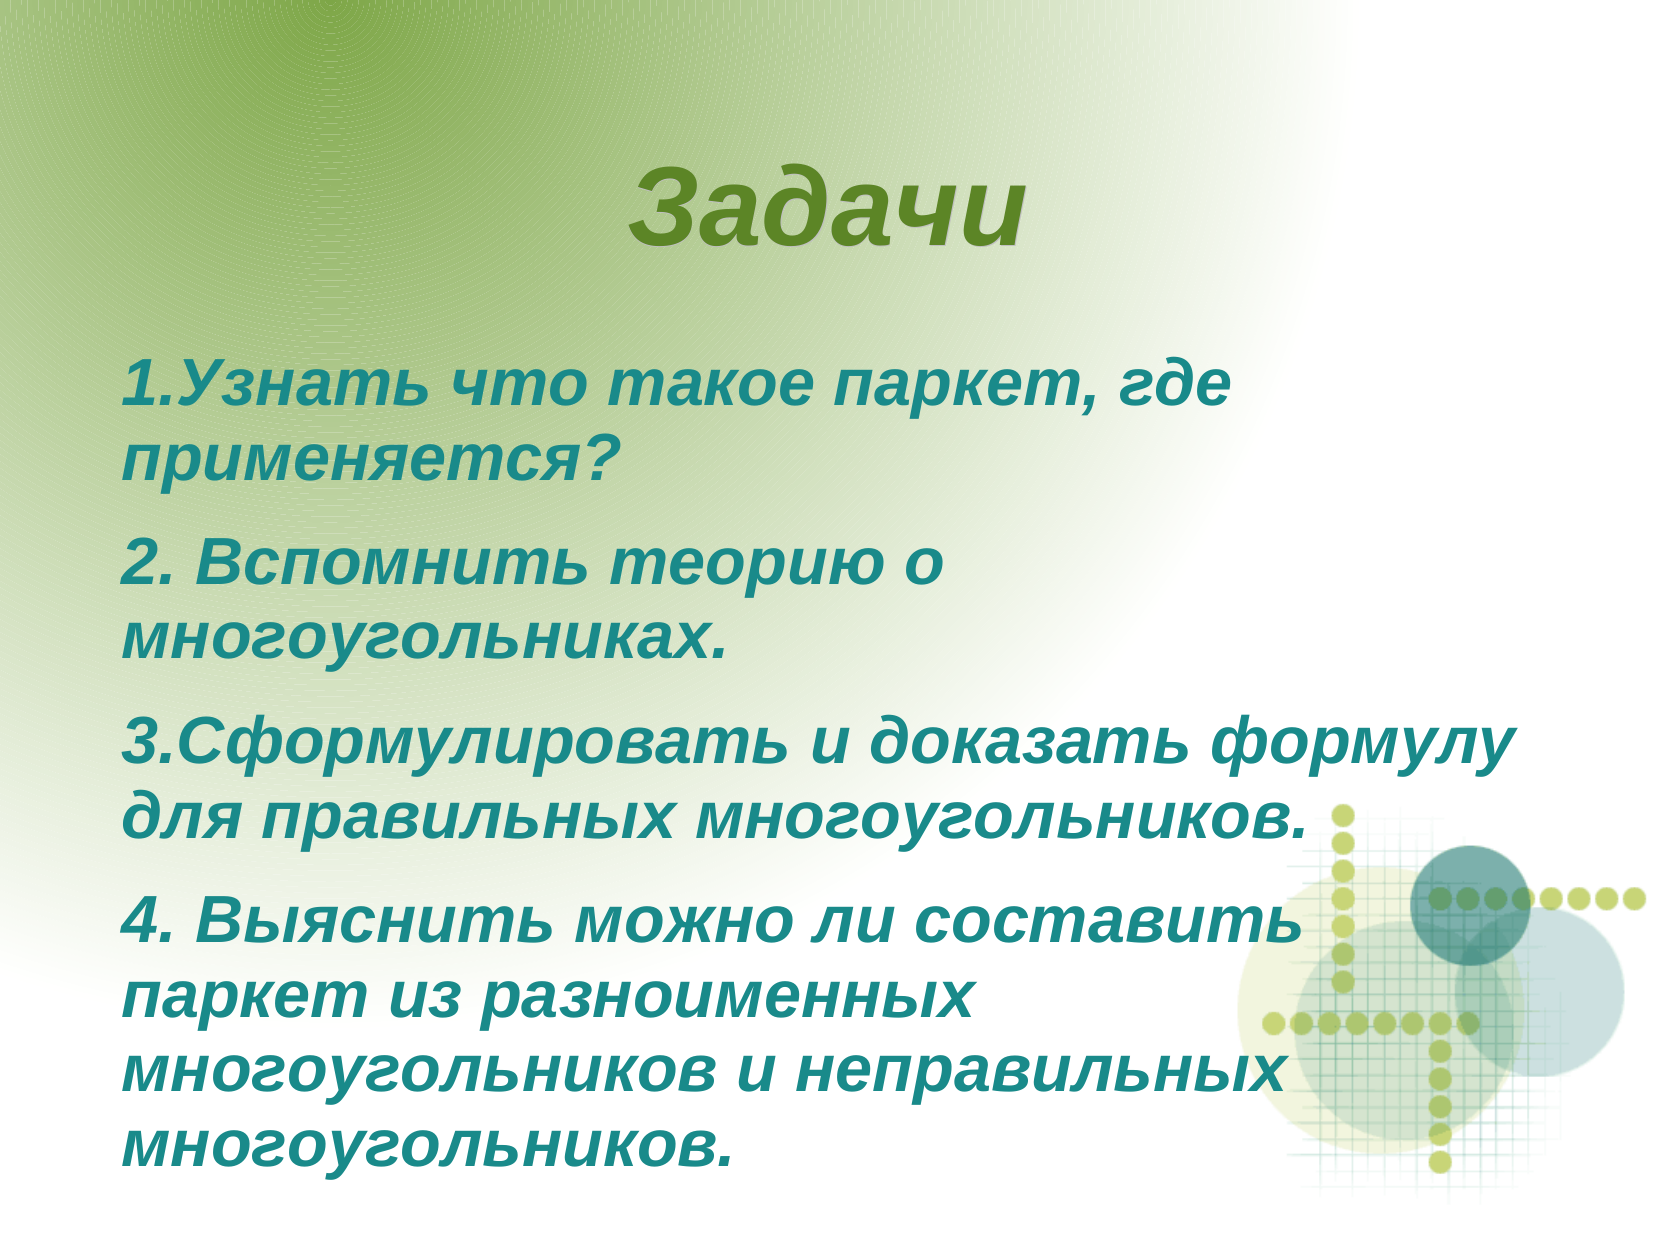

# Задачи
1.Узнать что такое паркет, где применяется?
2. Вспомнить теорию о многоугольниках.
3.Сформулировать и доказать формулу для правильных многоугольников.
4. Выяснить можно ли составить паркет из разноименных многоугольников и неправильных многоугольников.